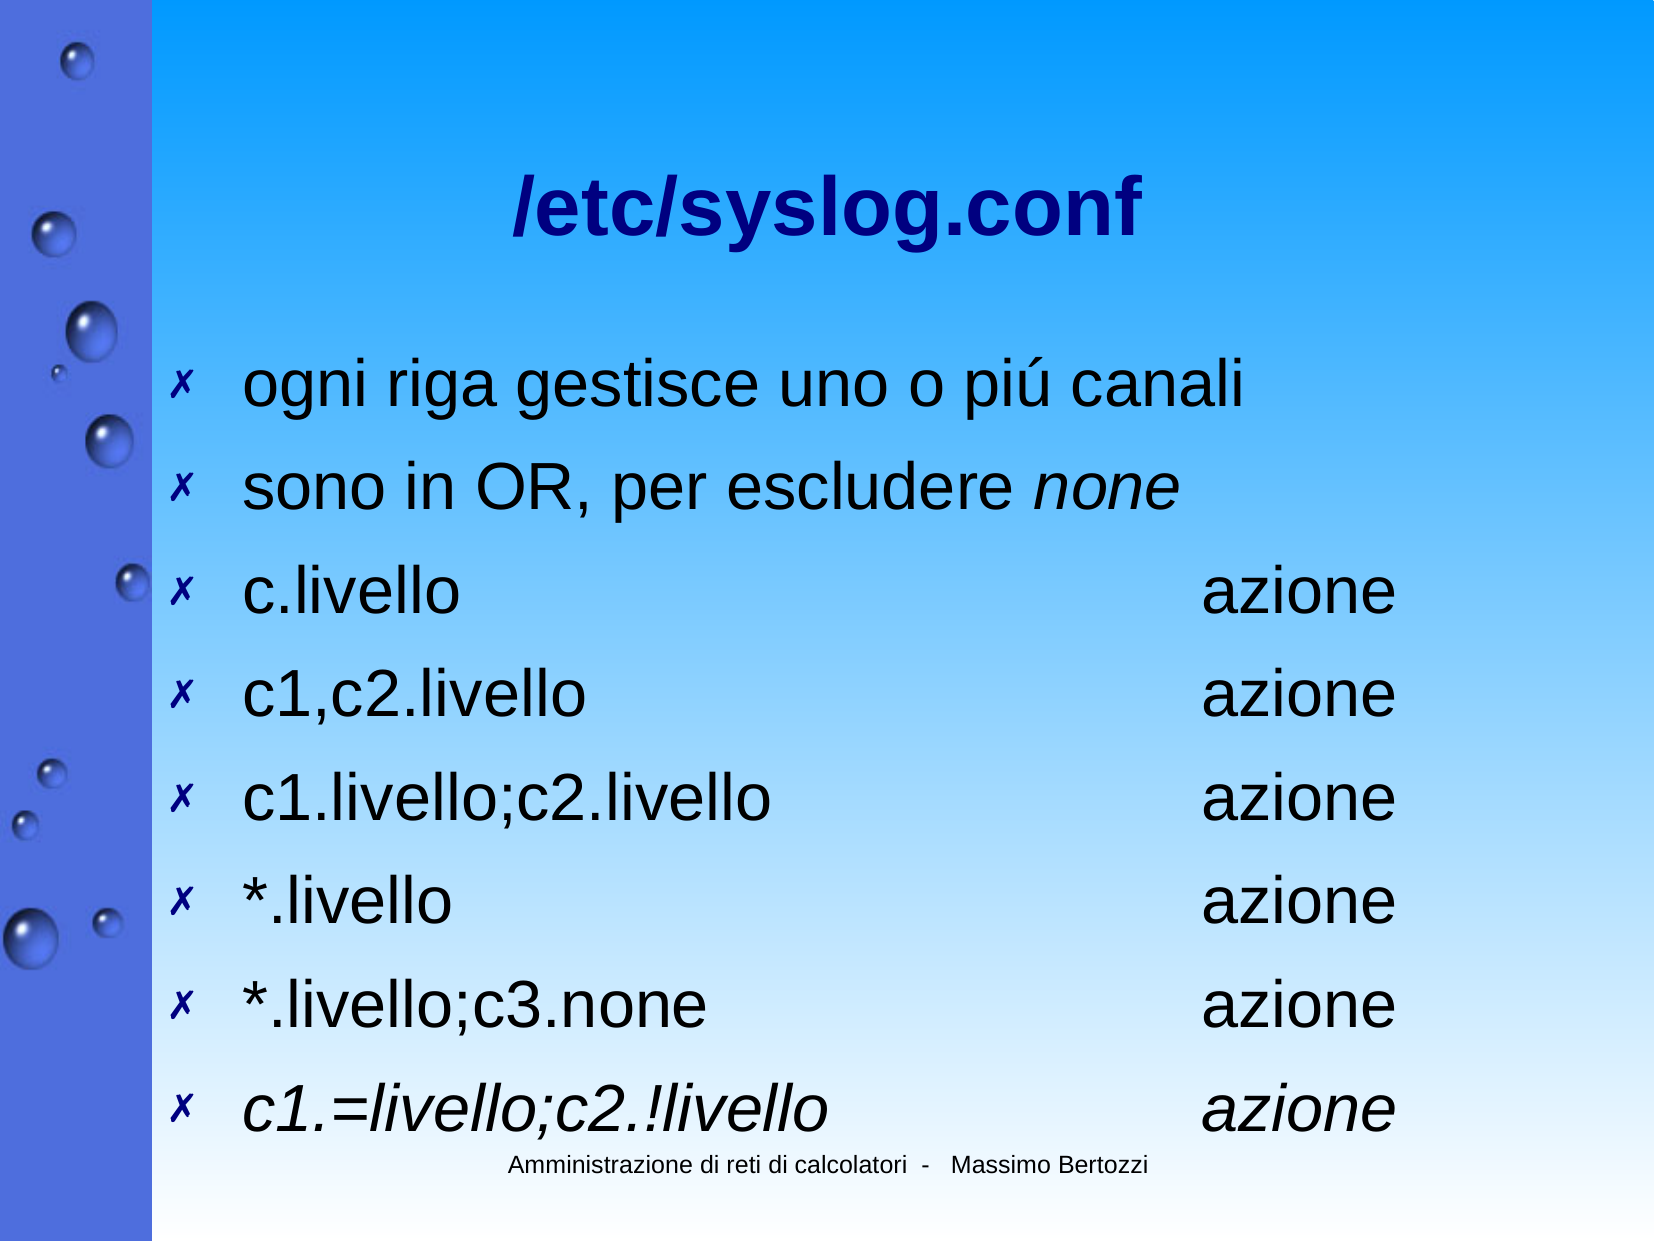

# /etc/syslog.conf
ogni riga gestisce uno o piú canali
sono in OR, per escludere none
c.livello											azione
c1,c2.livello									azione
c1.livello;c2.livello						azione
*.livello											azione
*.livello;c3.none							azione
c1.=livello;c2.!livello						azione